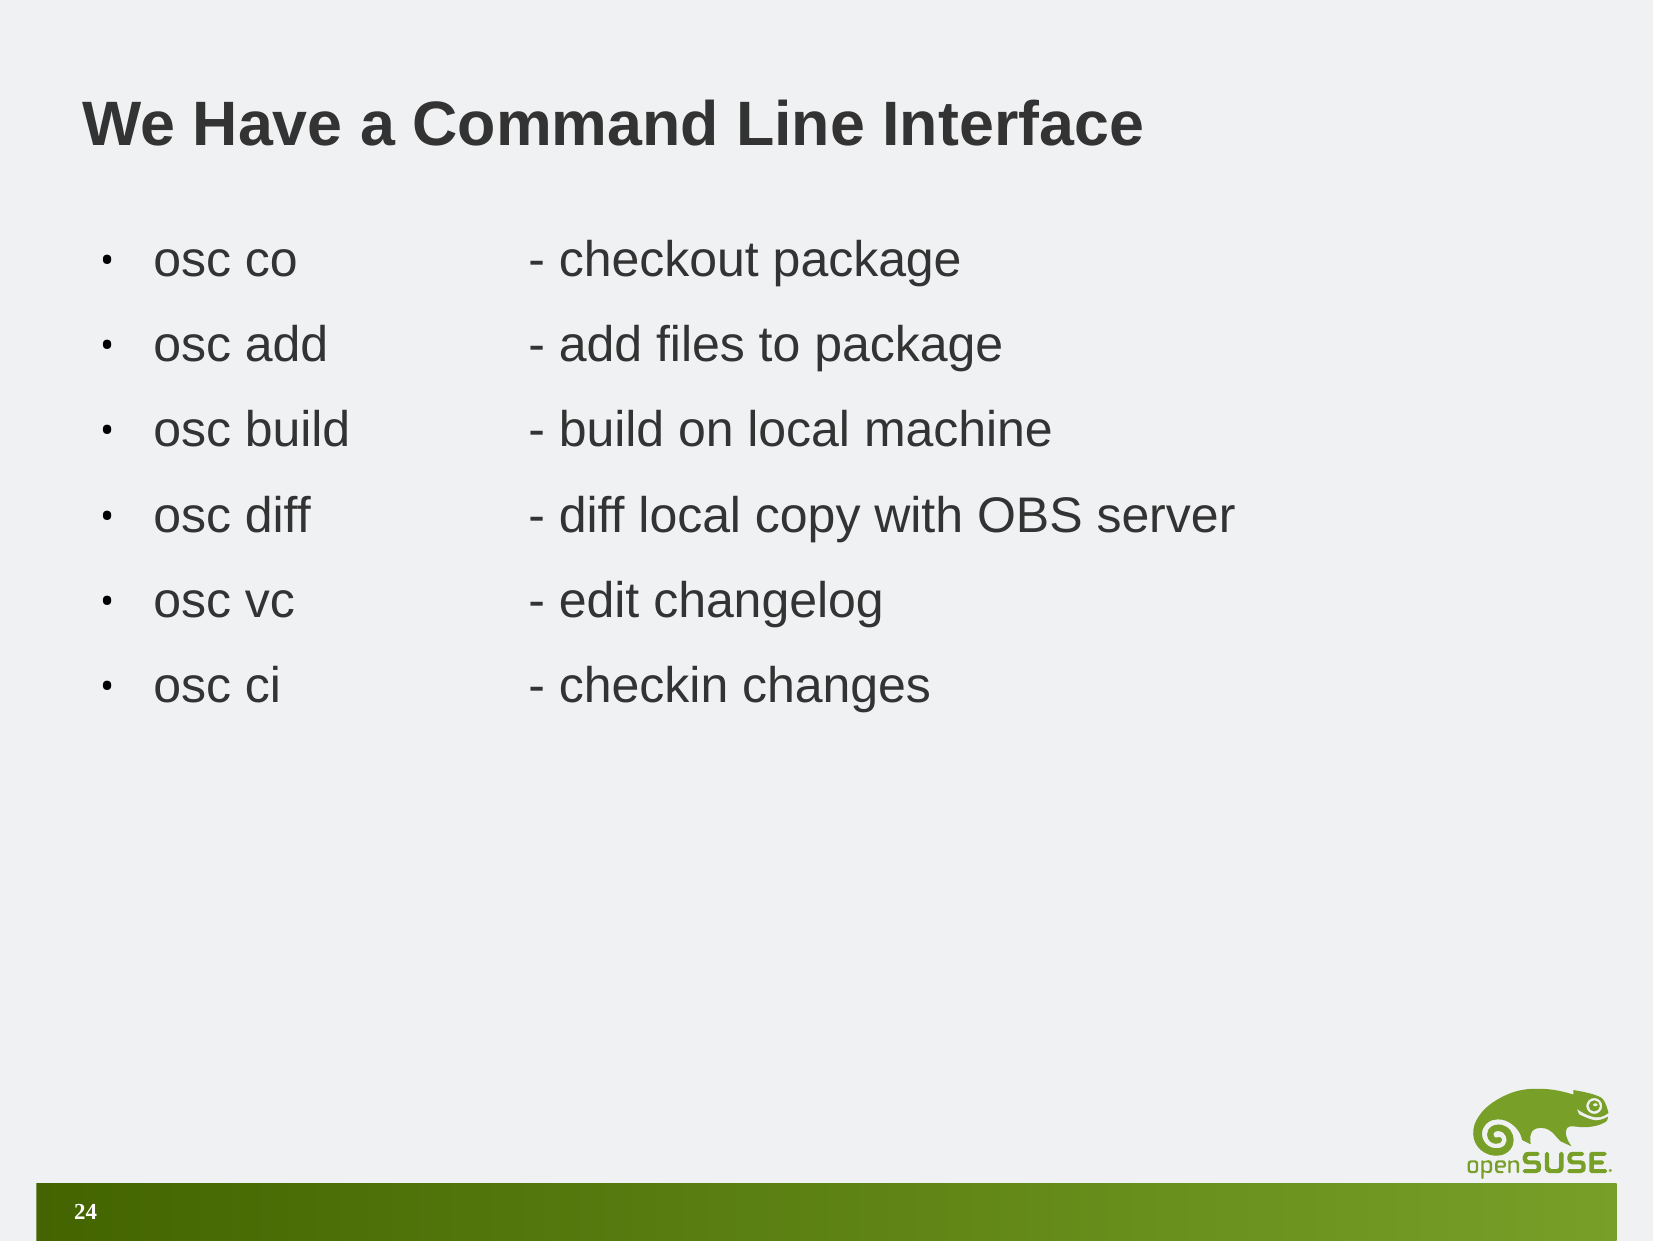

# We Have a Command Line Interface
osc co				- checkout package
osc add			- add files to package
osc build			- build on local machine
osc diff			- diff local copy with OBS server
osc vc				- edit changelog
osc ci				- checkin changes
24